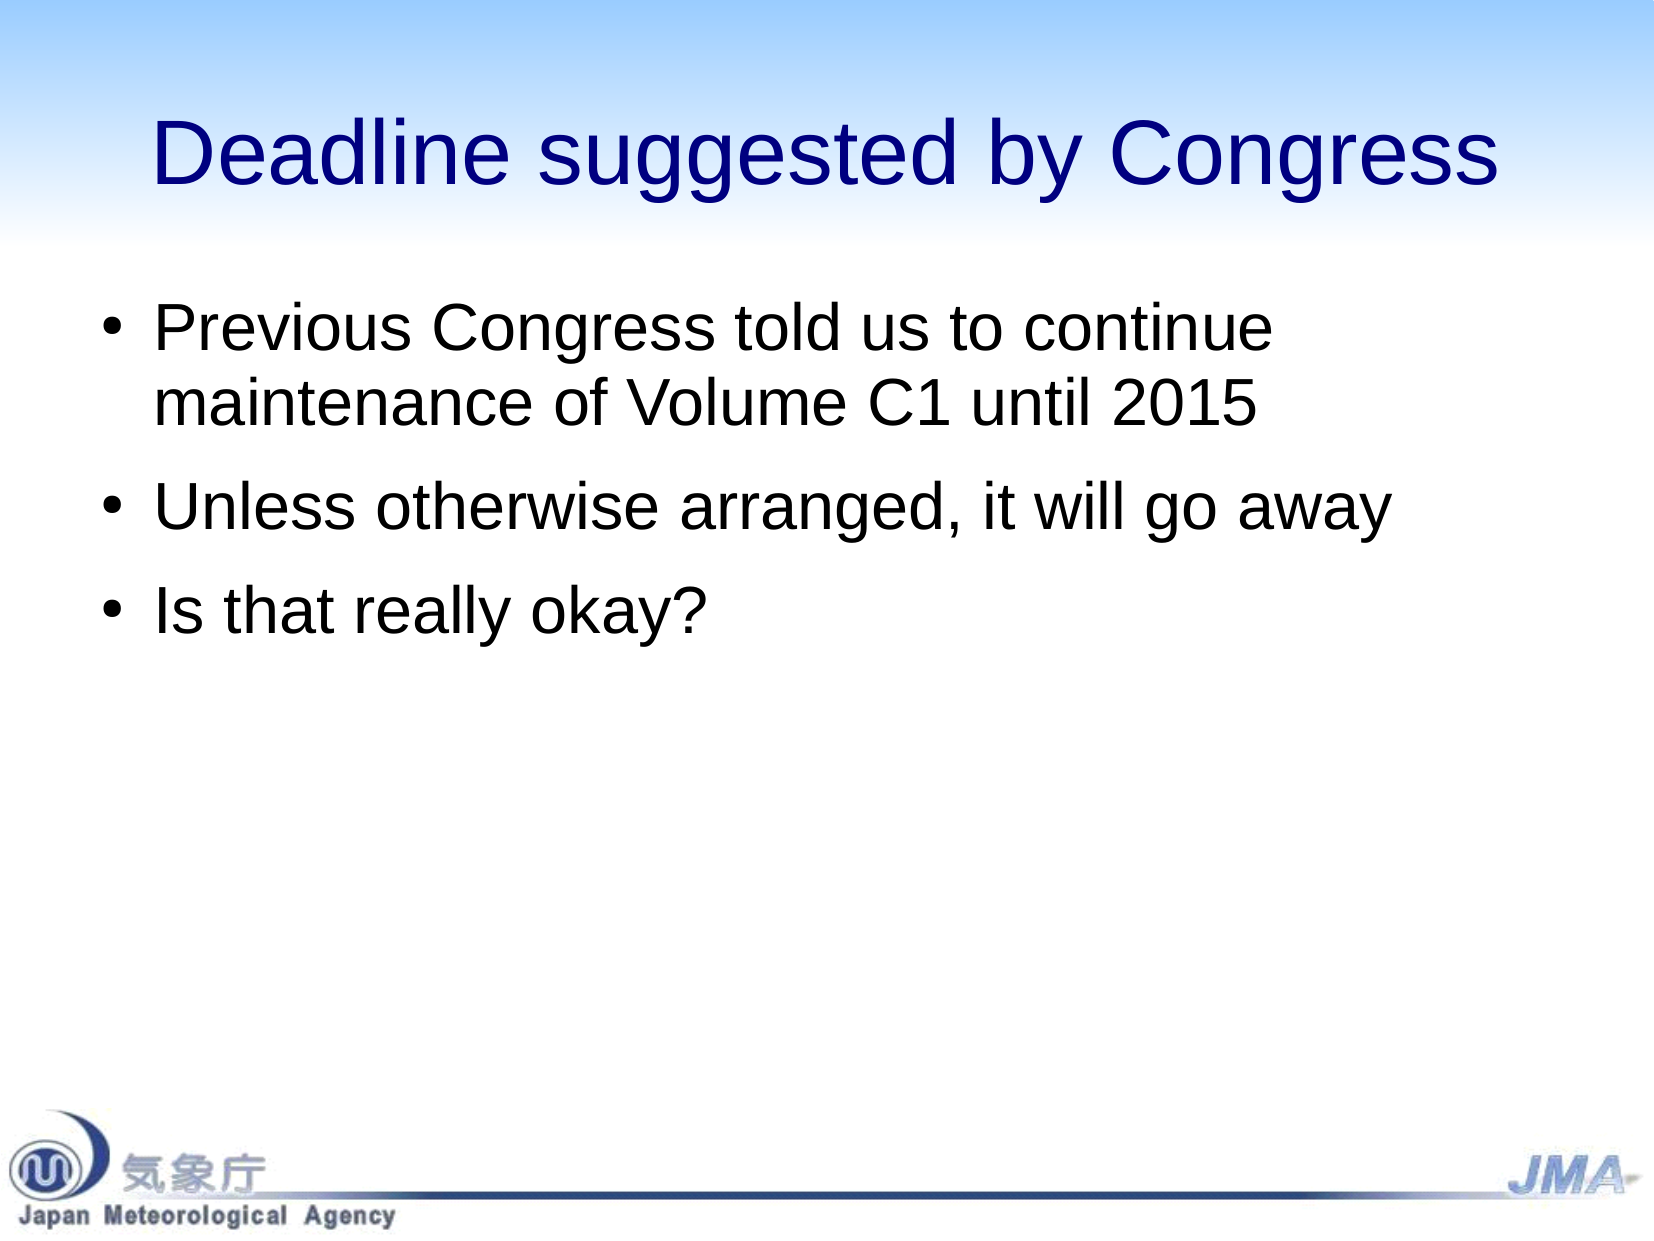

# Deadline suggested by Congress
Previous Congress told us to continue maintenance of Volume C1 until 2015
Unless otherwise arranged, it will go away
Is that really okay?